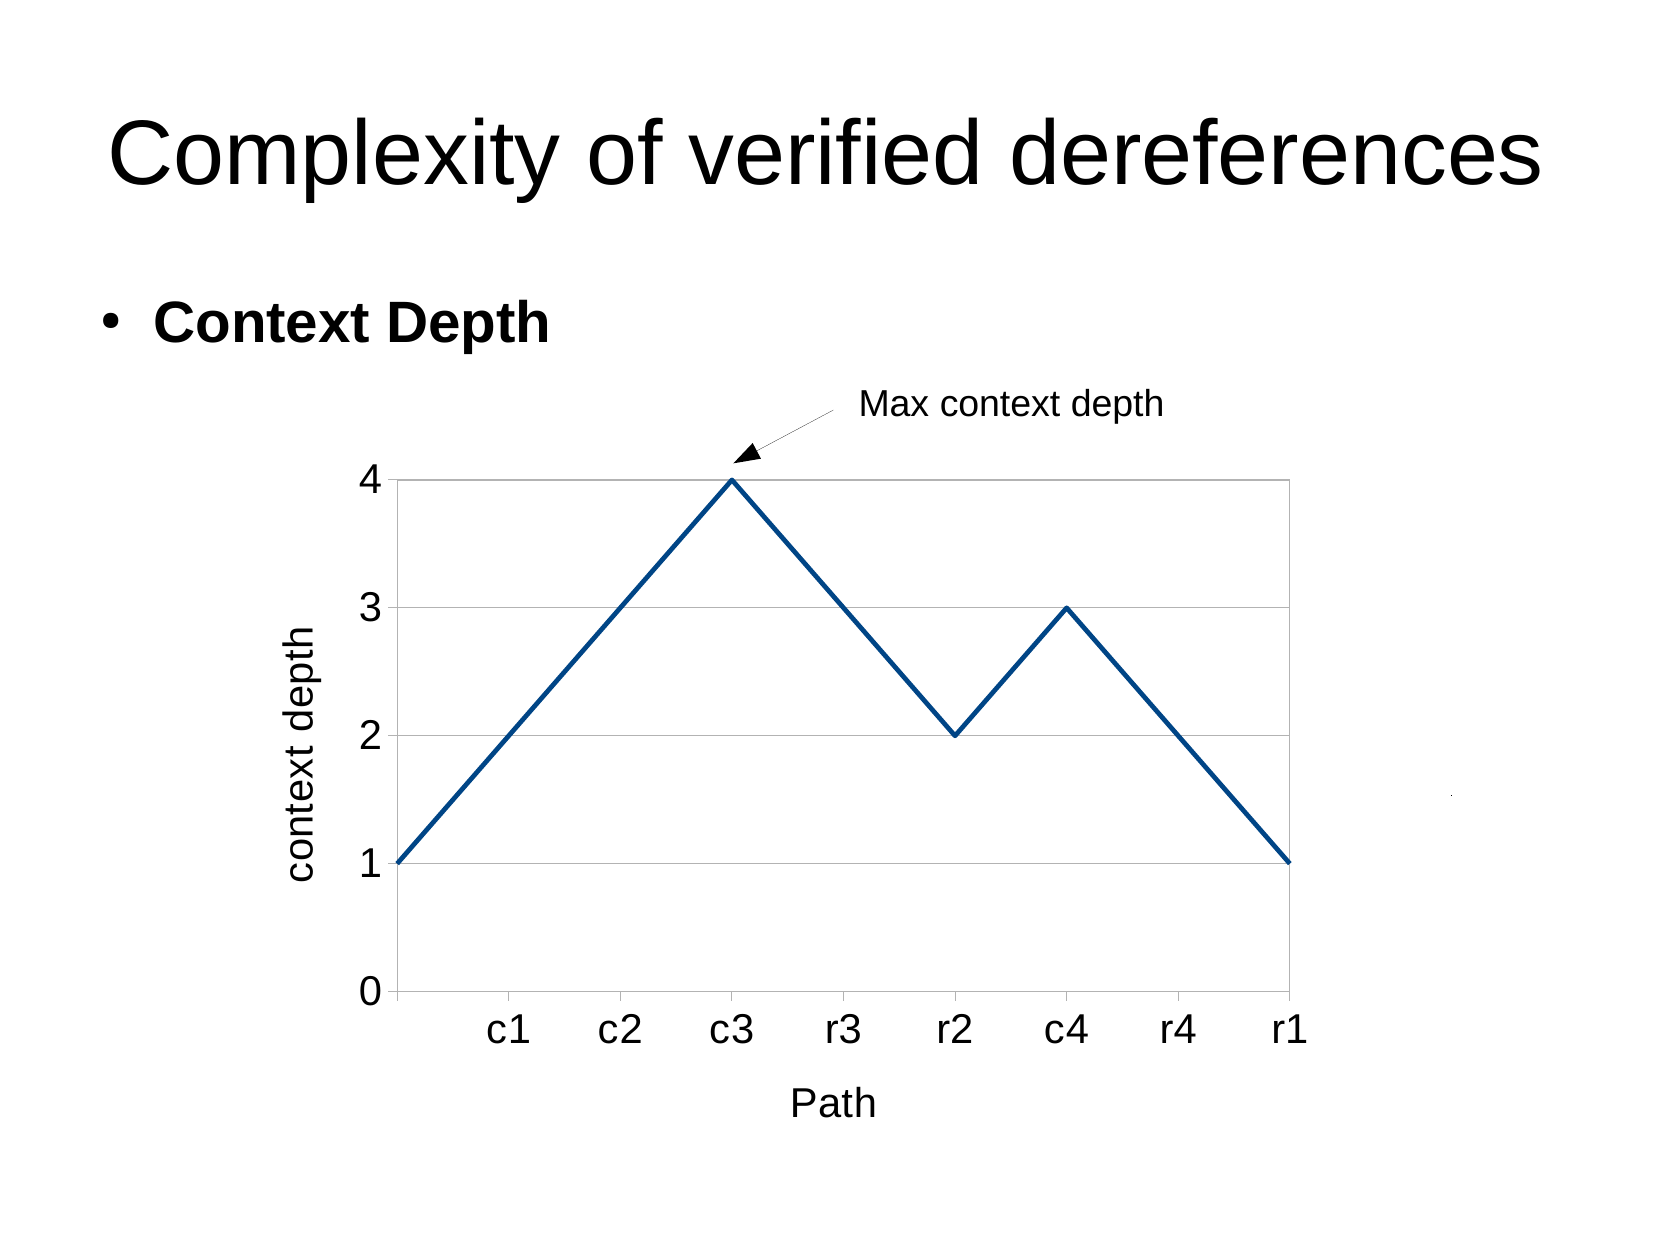

# Complexity of verified dereferences
Context Depth
Max context depth
### Chart
| Category | calls |
|---|---|
| None | 1.0 |
| c1 | 2.0 |
| c2 | 3.0 |
| c3 | 4.0 |
| r3 | 3.0 |
| r2 | 2.0 |
| c4 | 3.0 |
| r4 | 2.0 |
| r1 | 1.0 |